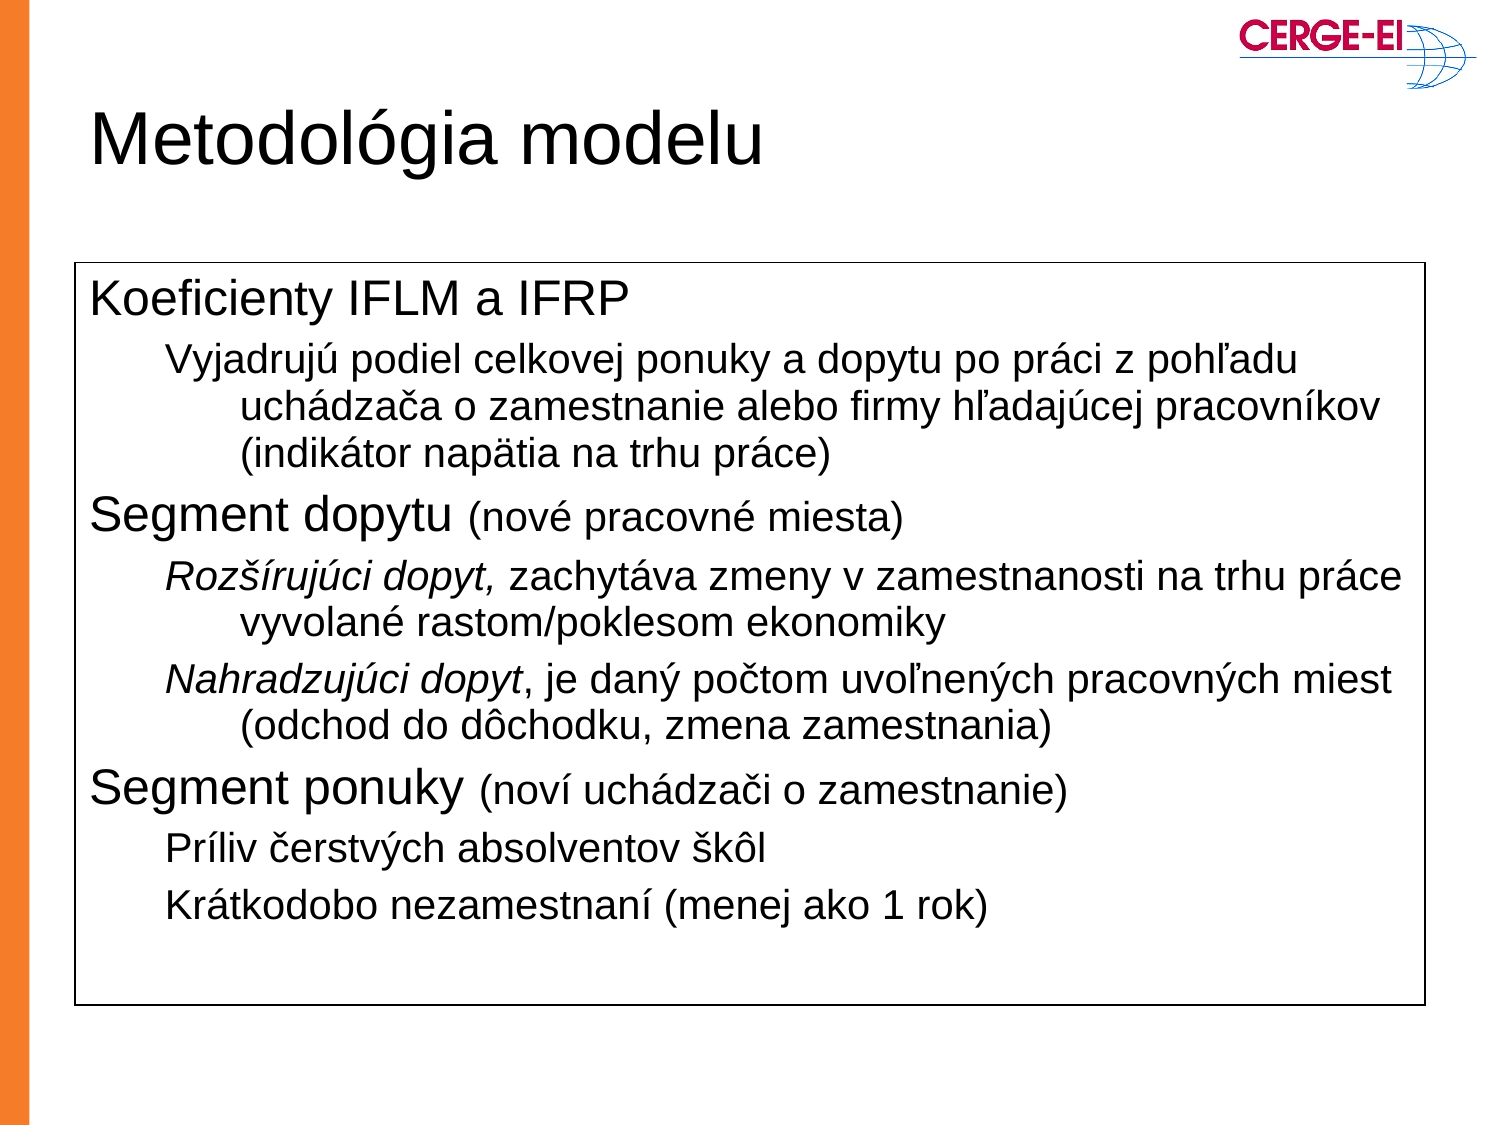

# Metodológia modelu
Koeficienty IFLM a IFRP
Vyjadrujú podiel celkovej ponuky a dopytu po práci z pohľadu uchádzača o zamestnanie alebo firmy hľadajúcej pracovníkov
(indikátor napätia na trhu práce)
Segment dopytu (nové pracovné miesta)
Rozšírujúci dopyt, zachytáva zmeny v zamestnanosti na trhu práce vyvolané rastom/poklesom ekonomiky
Nahradzujúci dopyt, je daný počtom uvoľnených pracovných miest (odchod do dôchodku, zmena zamestnania)
Segment ponuky (noví uchádzači o zamestnanie)
Príliv čerstvých absolventov škôl
Krátkodobo nezamestnaní (menej ako 1 rok)